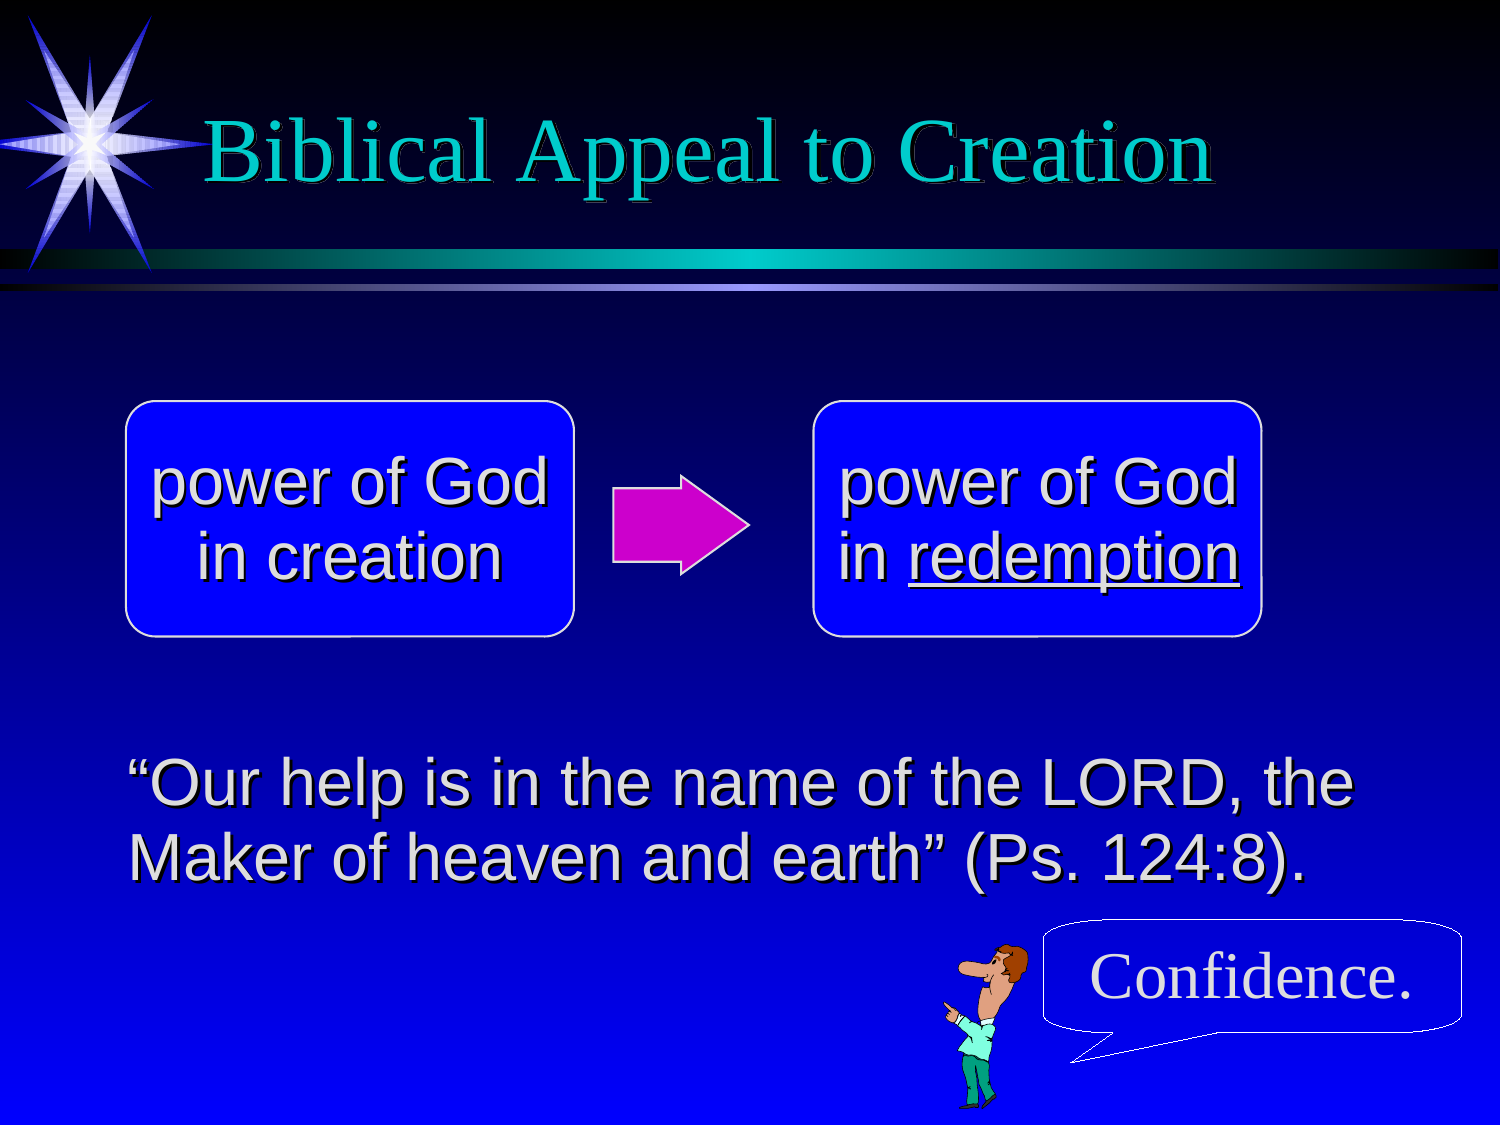

# Biblical Appeal to Creation
power of God
in creation
power of God
in redemption
“Our help is in the name of the LORD, the Maker of heaven and earth” (Ps. 124:8).
Confidence.